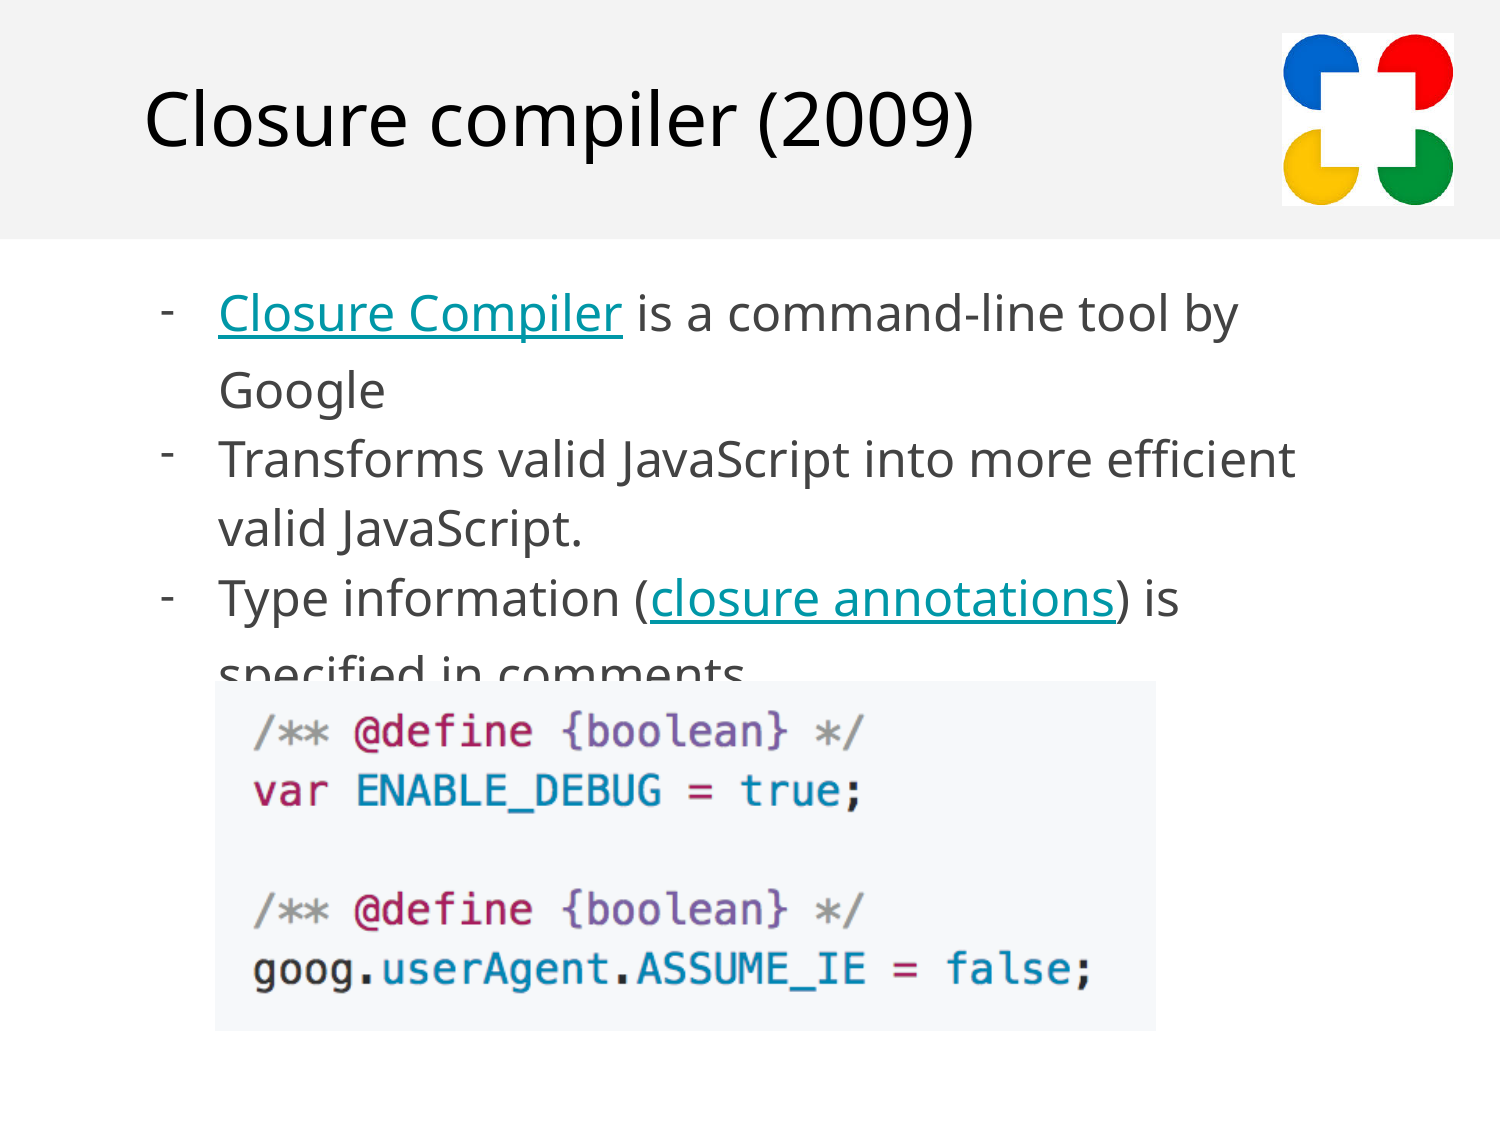

# Closure compiler (2009)
Closure Compiler is a command-line tool by Google
Transforms valid JavaScript into more efficient valid JavaScript.
Type information (closure annotations) is specified in comments